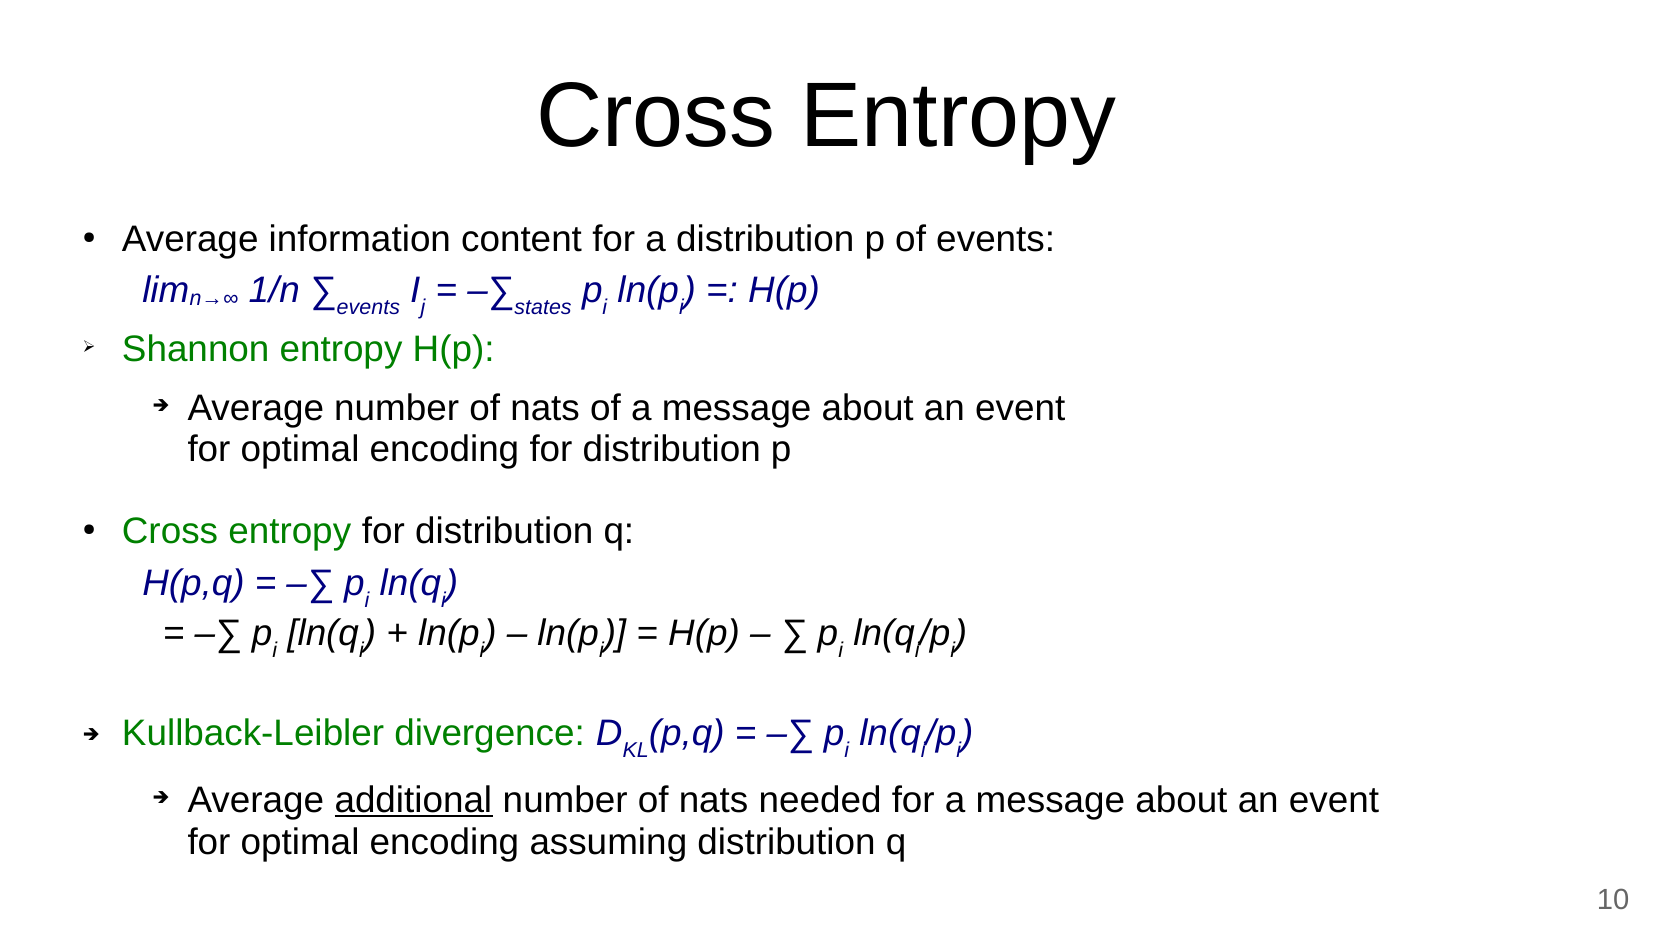

# Cross Entropy
Average information content for a distribution p of events:
 limn→∞ 1/n ∑events Ij = –∑states pi ln(pi) =: H(p)
Shannon entropy H(p):
Average number of nats of a message about an event
for optimal encoding for distribution p
Cross entropy for distribution q:
 H(p,q) = –∑ pi ln(qi)
 = –∑ pi [ln(qi) + ln(pi) – ln(pi)] = H(p) – ∑ pi ln(qi/pi)
Kullback-Leibler divergence: DKL(p,q) = –∑ pi ln(qi/pi)
Average additional number of nats needed for a message about an event
for optimal encoding assuming distribution q